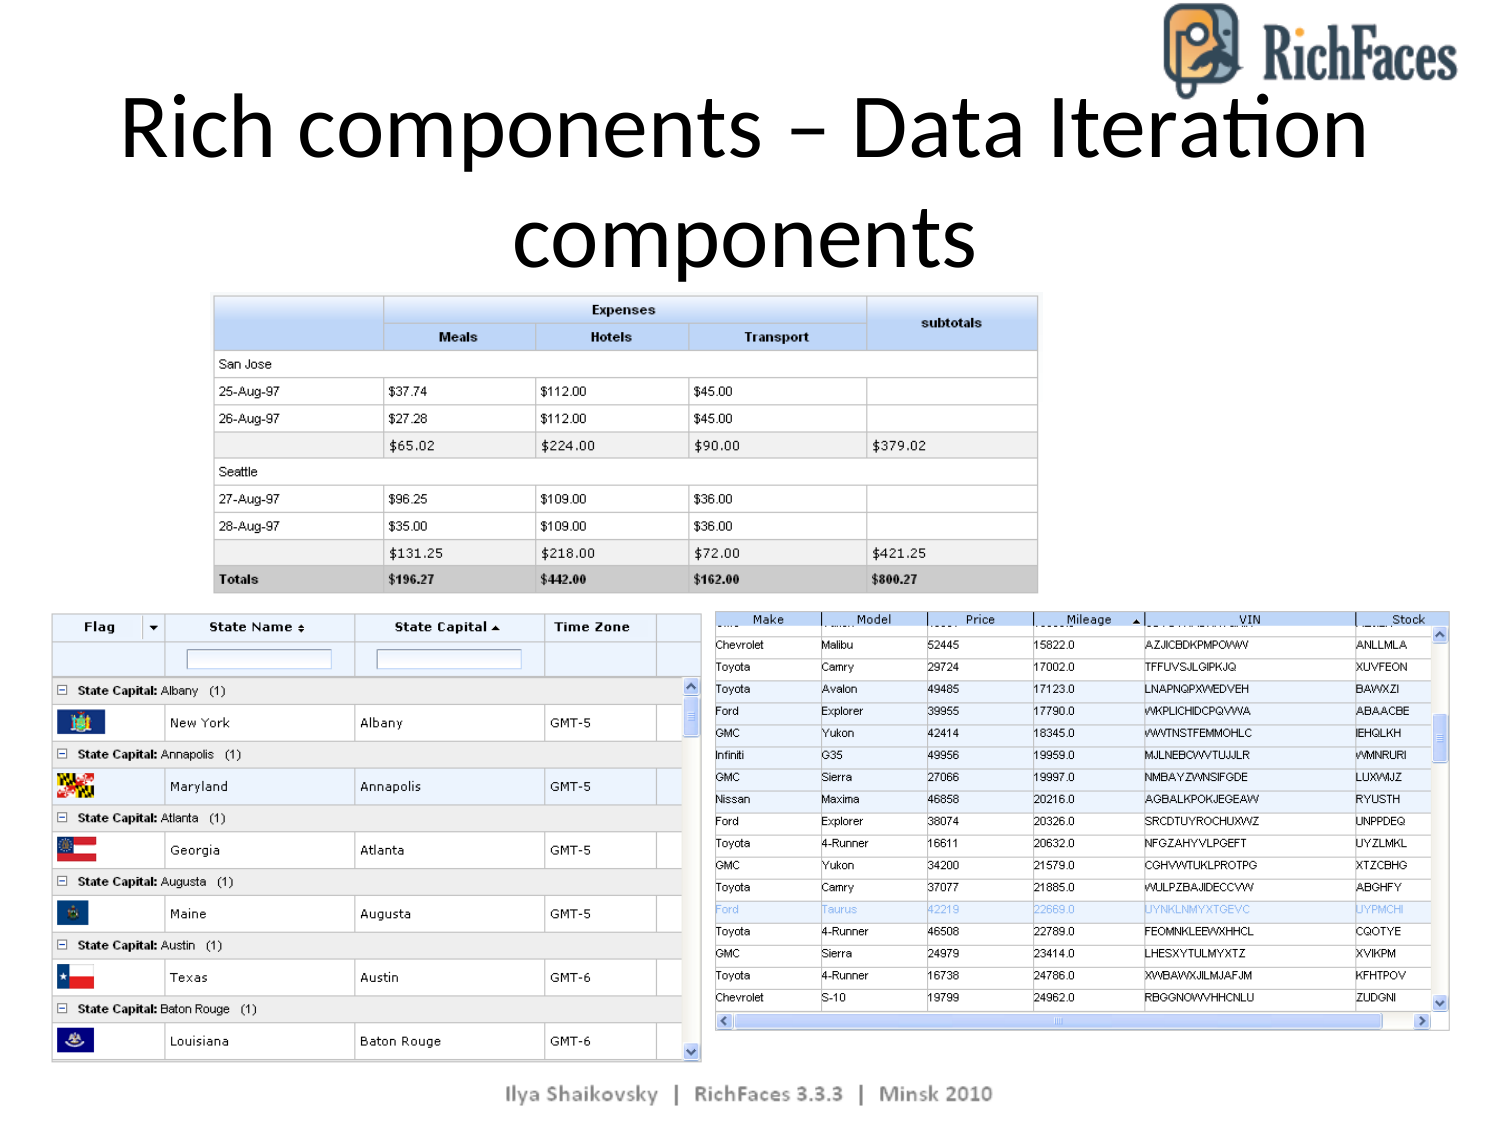

# Rich components – Data Iteration components